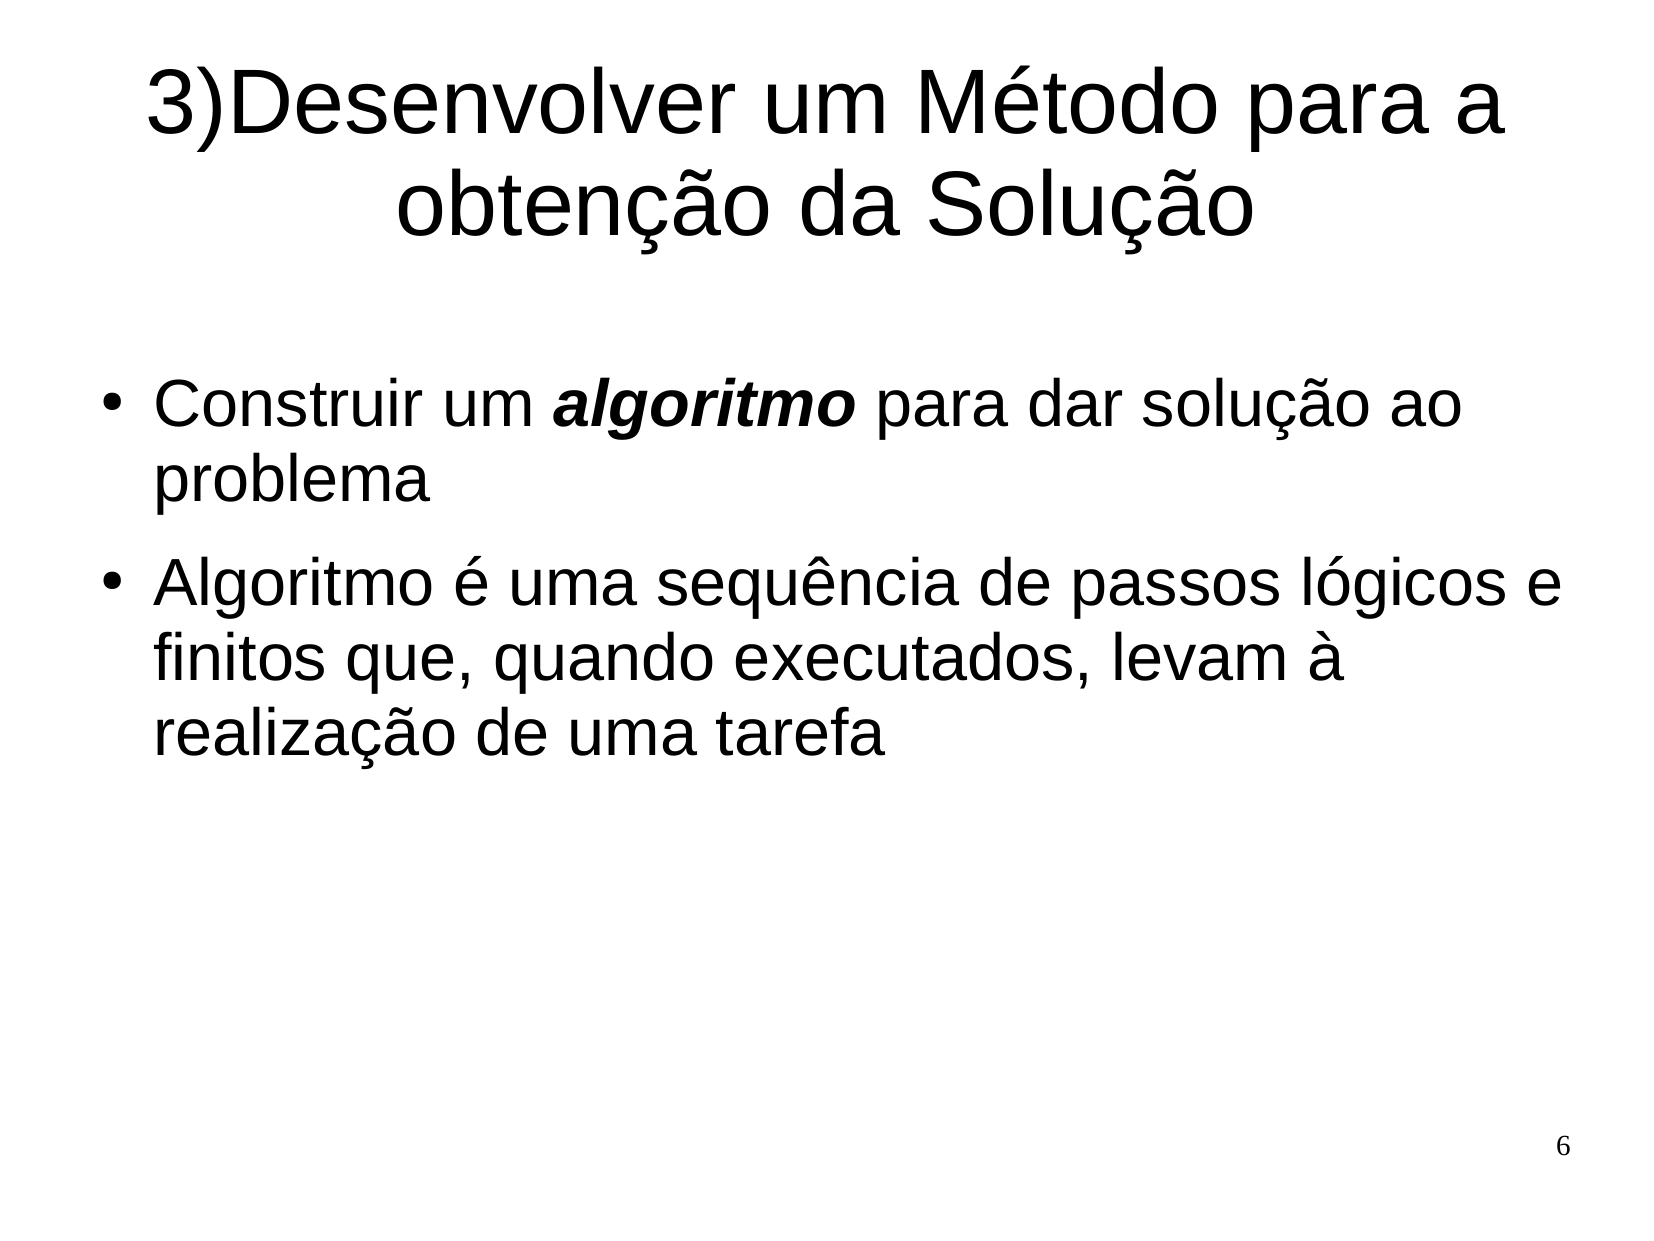

# 3)Desenvolver um Método para a obtenção da Solução
Construir um algoritmo para dar solução ao problema
Algoritmo é uma sequência de passos lógicos e finitos que, quando executados, levam à realização de uma tarefa
6